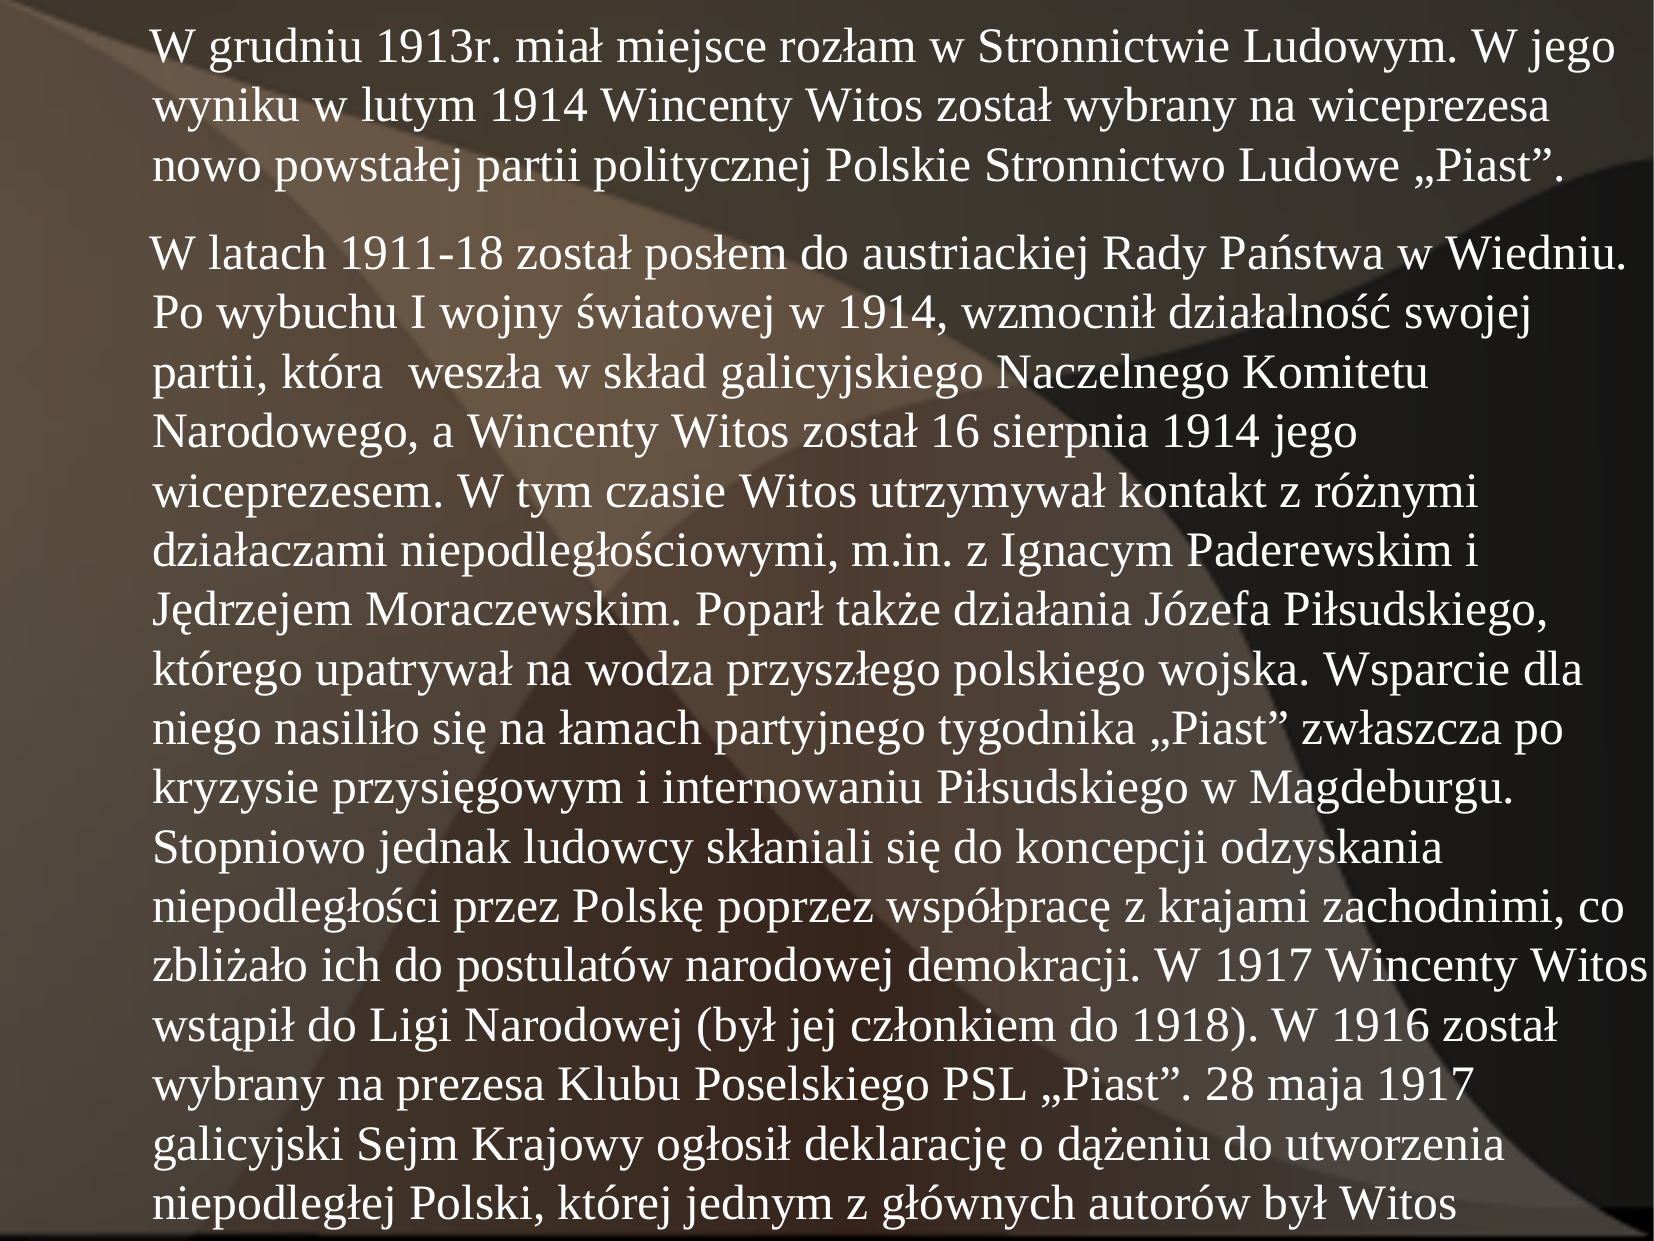

# W grudniu 1913r. miał miejsce rozłam w Stronnictwie Ludowym. W jego wyniku w lutym 1914 Wincenty Witos został wybrany na wiceprezesa nowo powstałej partii politycznej Polskie Stronnictwo Ludowe „Piast”.
 W latach 1911-18 został posłem do austriackiej Rady Państwa w Wiedniu. Po wybuchu I wojny światowej w 1914, wzmocnił działalność swojej partii, która weszła w skład galicyjskiego Naczelnego Komitetu Narodowego, a Wincenty Witos został 16 sierpnia 1914 jego wiceprezesem. W tym czasie Witos utrzymywał kontakt z różnymi działaczami niepodległościowymi, m.in. z Ignacym Paderewskim i Jędrzejem Moraczewskim. Poparł także działania Józefa Piłsudskiego, którego upatrywał na wodza przyszłego polskiego wojska. Wsparcie dla niego nasiliło się na łamach partyjnego tygodnika „Piast” zwłaszcza po kryzysie przysięgowym i internowaniu Piłsudskiego w Magdeburgu. Stopniowo jednak ludowcy skłaniali się do koncepcji odzyskania niepodległości przez Polskę poprzez współpracę z krajami zachodnimi, co zbliżało ich do postulatów narodowej demokracji. W 1917 Wincenty Witos wstąpił do Ligi Narodowej (był jej członkiem do 1918). W 1916 został wybrany na prezesa Klubu Poselskiego PSL „Piast”. 28 maja 1917 galicyjski Sejm Krajowy ogłosił deklarację o dążeniu do utworzenia niepodległej Polski, której jednym z głównych autorów był Witos